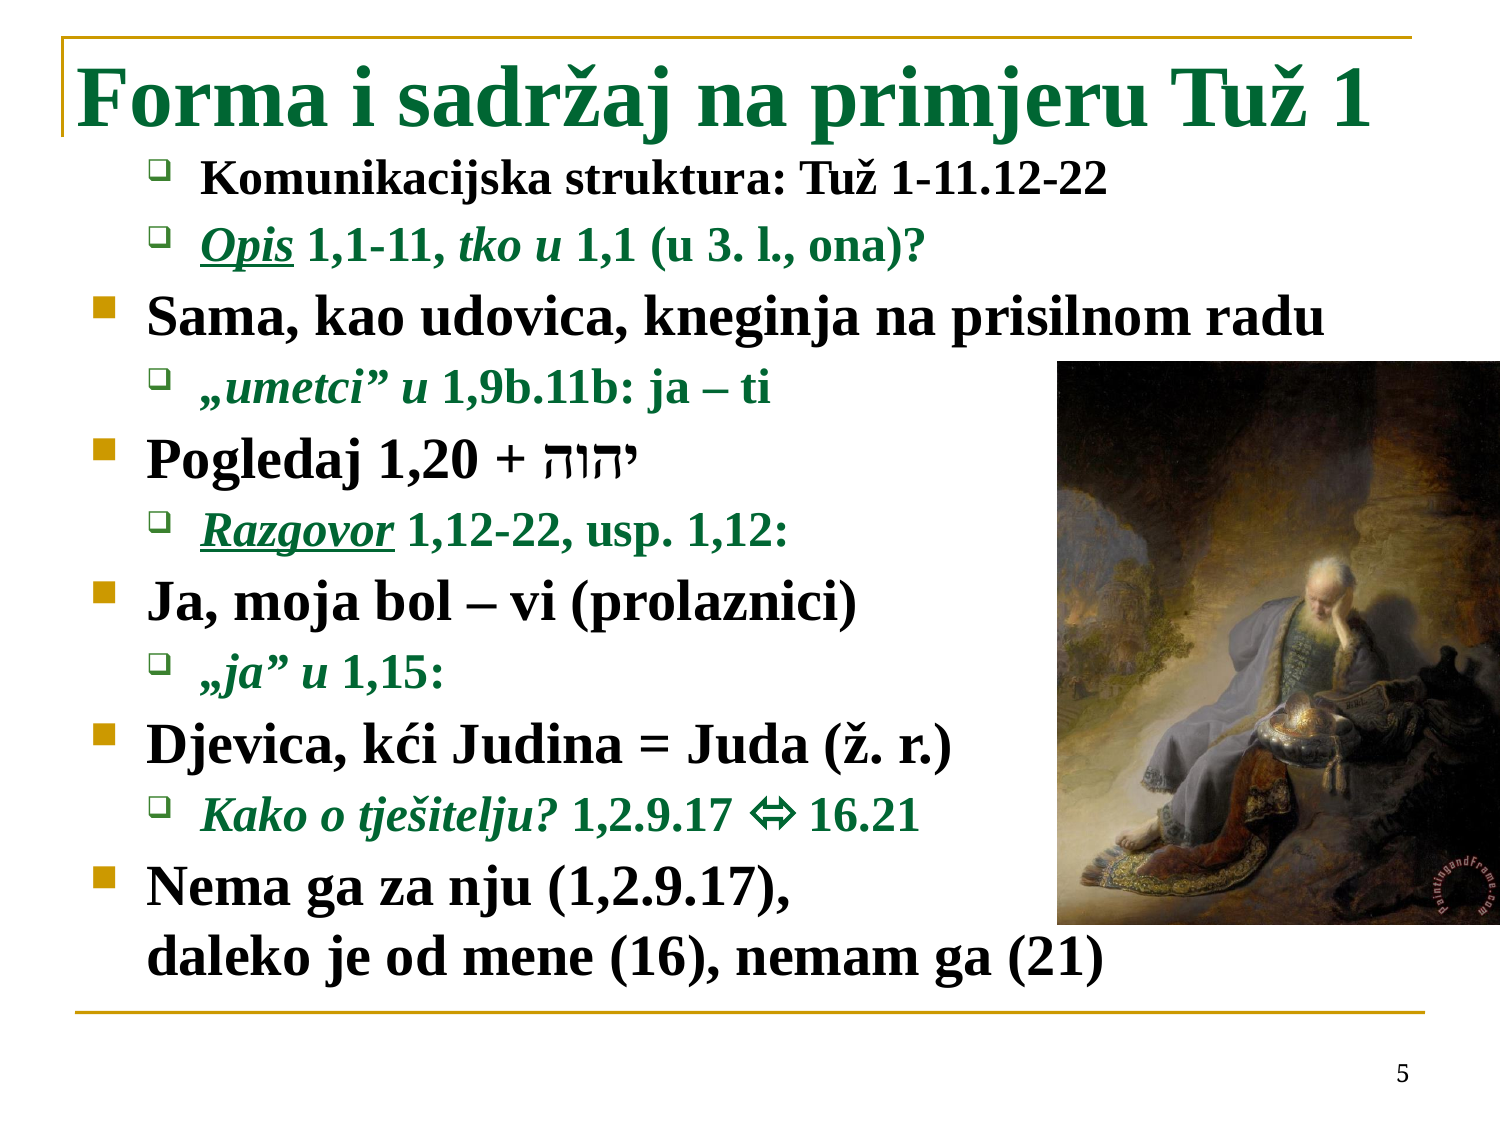

# Forma i sadržaj na primjeru Tuž 1
Komunikacijska struktura: Tuž 1-11.12-22
Opis 1,1-11, tko u 1,1 (u 3. l., ona)?
Sama, kao udovica, kneginja na prisilnom radu
„umetci” u 1,9b.11b: ja – ti
Pogledaj יהוה + 1,20
Razgovor 1,12-22, usp. 1,12:
Ja, moja bol – vi (prolaznici)
„ja” u 1,15:
Djevica, kći Judina = Juda (ž. r.)
Kako o tješitelju? 1,2.9.17  16.21
Nema ga za nju (1,2.9.17),
daleko je od mene (16), nemam ga (21)